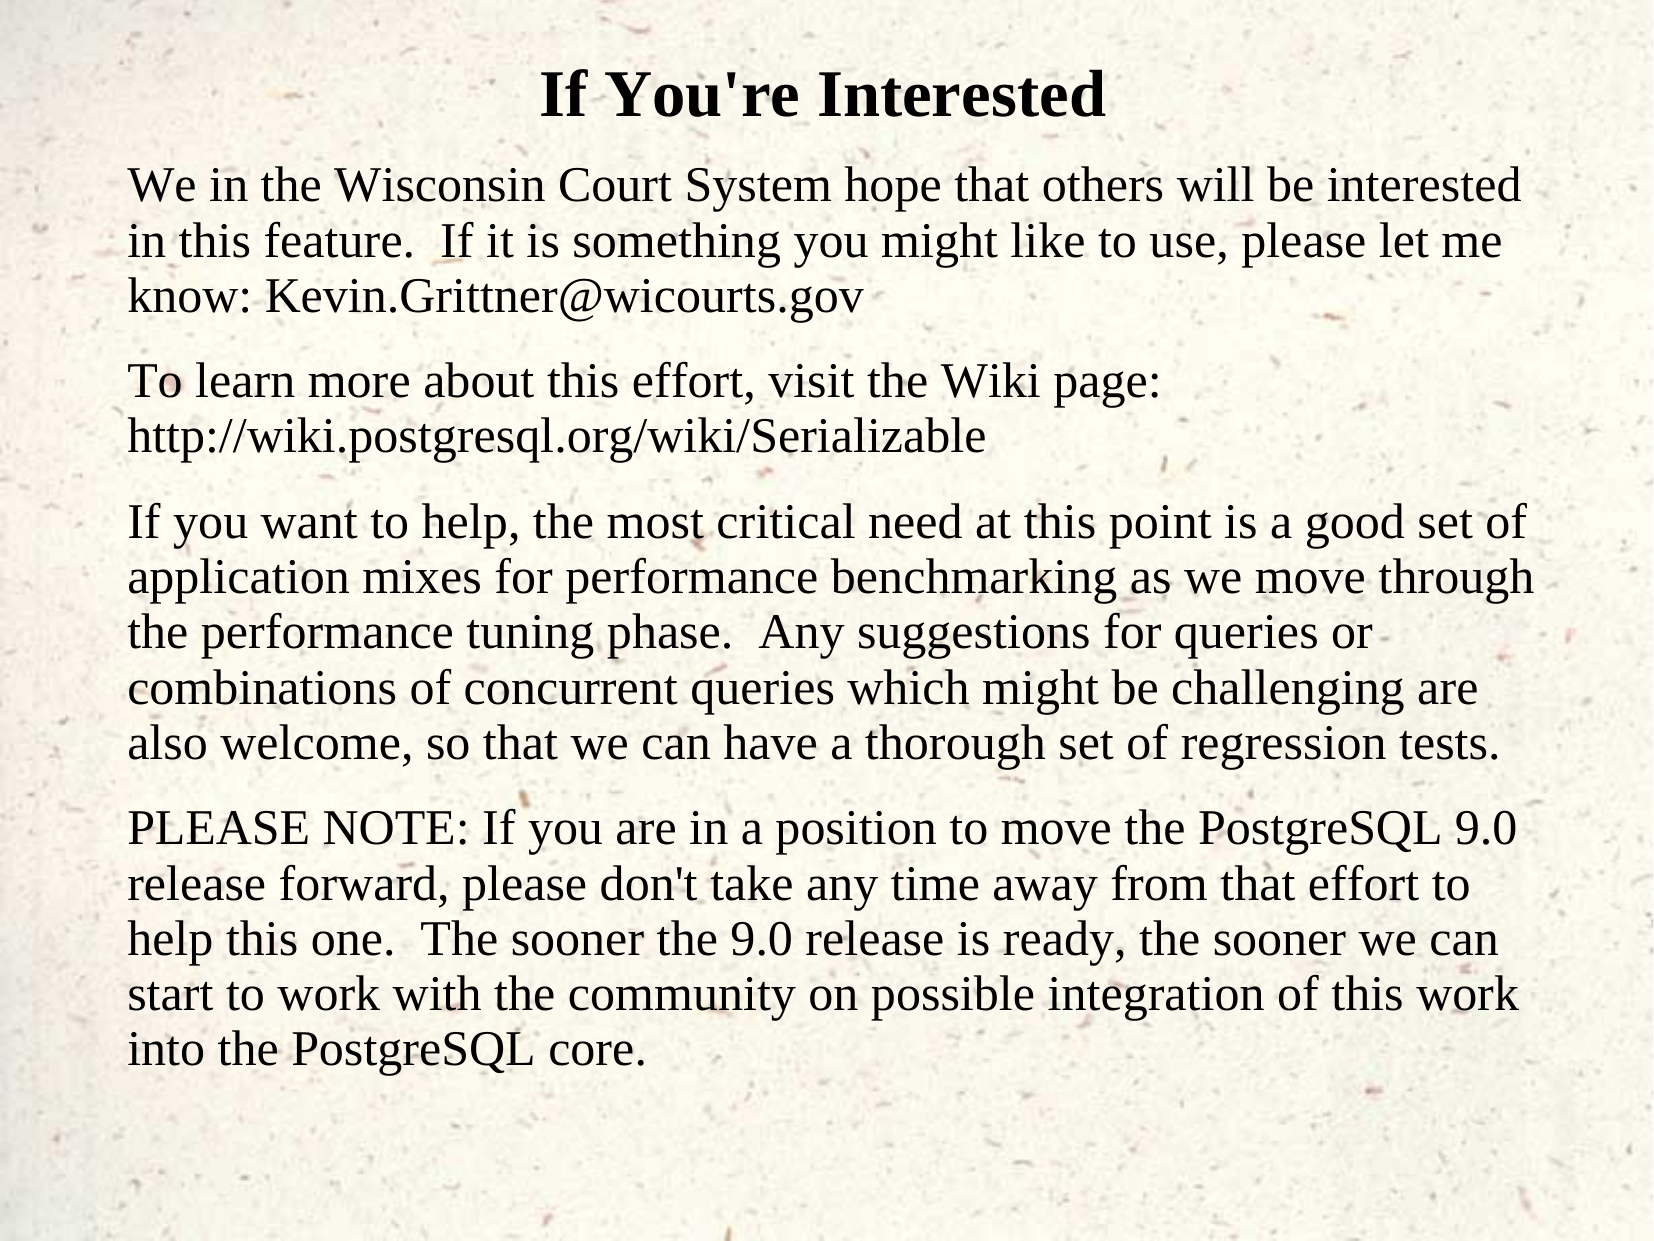

# If You're Interested
We in the Wisconsin Court System hope that others will be interested in this feature. If it is something you might like to use, please let me know: Kevin.Grittner@wicourts.gov
To learn more about this effort, visit the Wiki page: http://wiki.postgresql.org/wiki/Serializable
If you want to help, the most critical need at this point is a good set of application mixes for performance benchmarking as we move through the performance tuning phase. Any suggestions for queries or combinations of concurrent queries which might be challenging are also welcome, so that we can have a thorough set of regression tests.
PLEASE NOTE: If you are in a position to move the PostgreSQL 9.0 release forward, please don't take any time away from that effort to help this one. The sooner the 9.0 release is ready, the sooner we can start to work with the community on possible integration of this work into the PostgreSQL core.